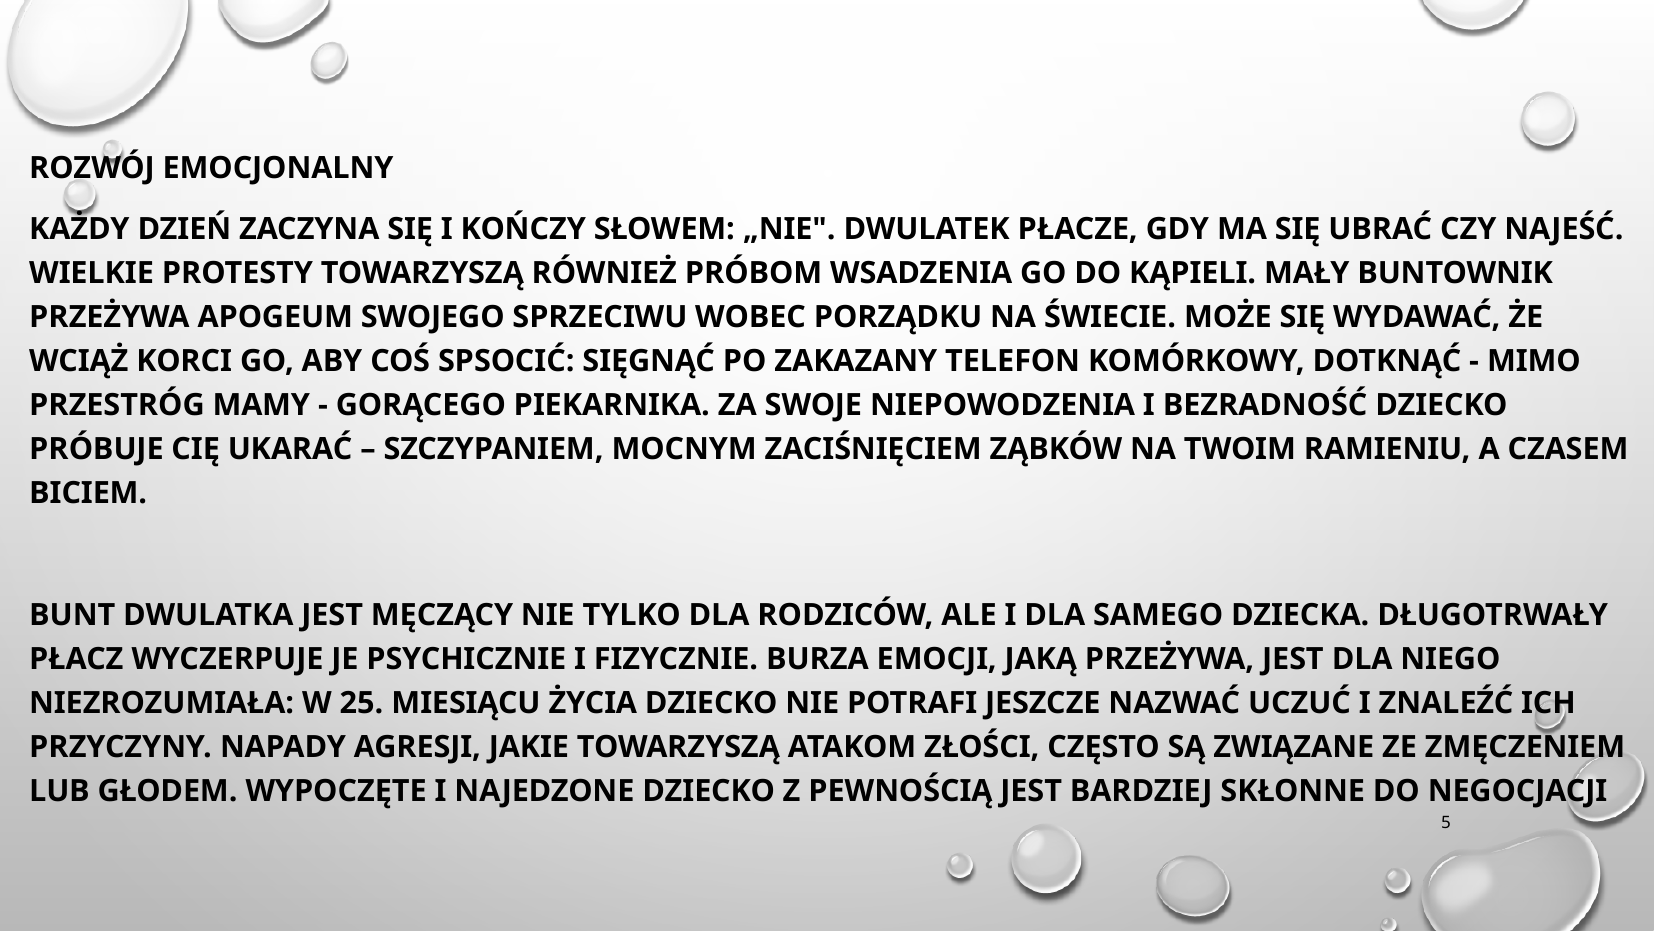

# Rozwój emocjonalny
Każdy dzień zaczyna się i kończy słowem: „nie". Dwulatek płacze, gdy ma się ubrać czy najeść. Wielkie protesty towarzyszą również próbom wsadzenia go do kąpieli. Mały buntownik przeżywa apogeum swojego sprzeciwu wobec porządku na świecie. Może się wydawać, że wciąż korci go, aby coś spsocić: sięgnąć po zakazany telefon komórkowy, dotknąć - mimo przestróg mamy - gorącego piekarnika. Za swoje niepowodzenia i bezradność dziecko próbuje cię ukarać – szczypaniem, mocnym zaciśnięciem ząbków na twoim ramieniu, a czasem biciem.
Bunt dwulatka jest męczący nie tylko dla rodziców, ale i dla samego dziecka. Długotrwały płacz wyczerpuje je psychicznie i fizycznie. Burza emocji, jaką przeżywa, jest dla niego niezrozumiała: w 25. miesiącu życia dziecko nie potrafi jeszcze nazwać uczuć i znaleźć ich przyczyny. Napady agresji, jakie towarzyszą atakom złości, często są związane ze zmęczeniem lub głodem. Wypoczęte i najedzone dziecko z pewnością jest bardziej skłonne do negocjacji
4